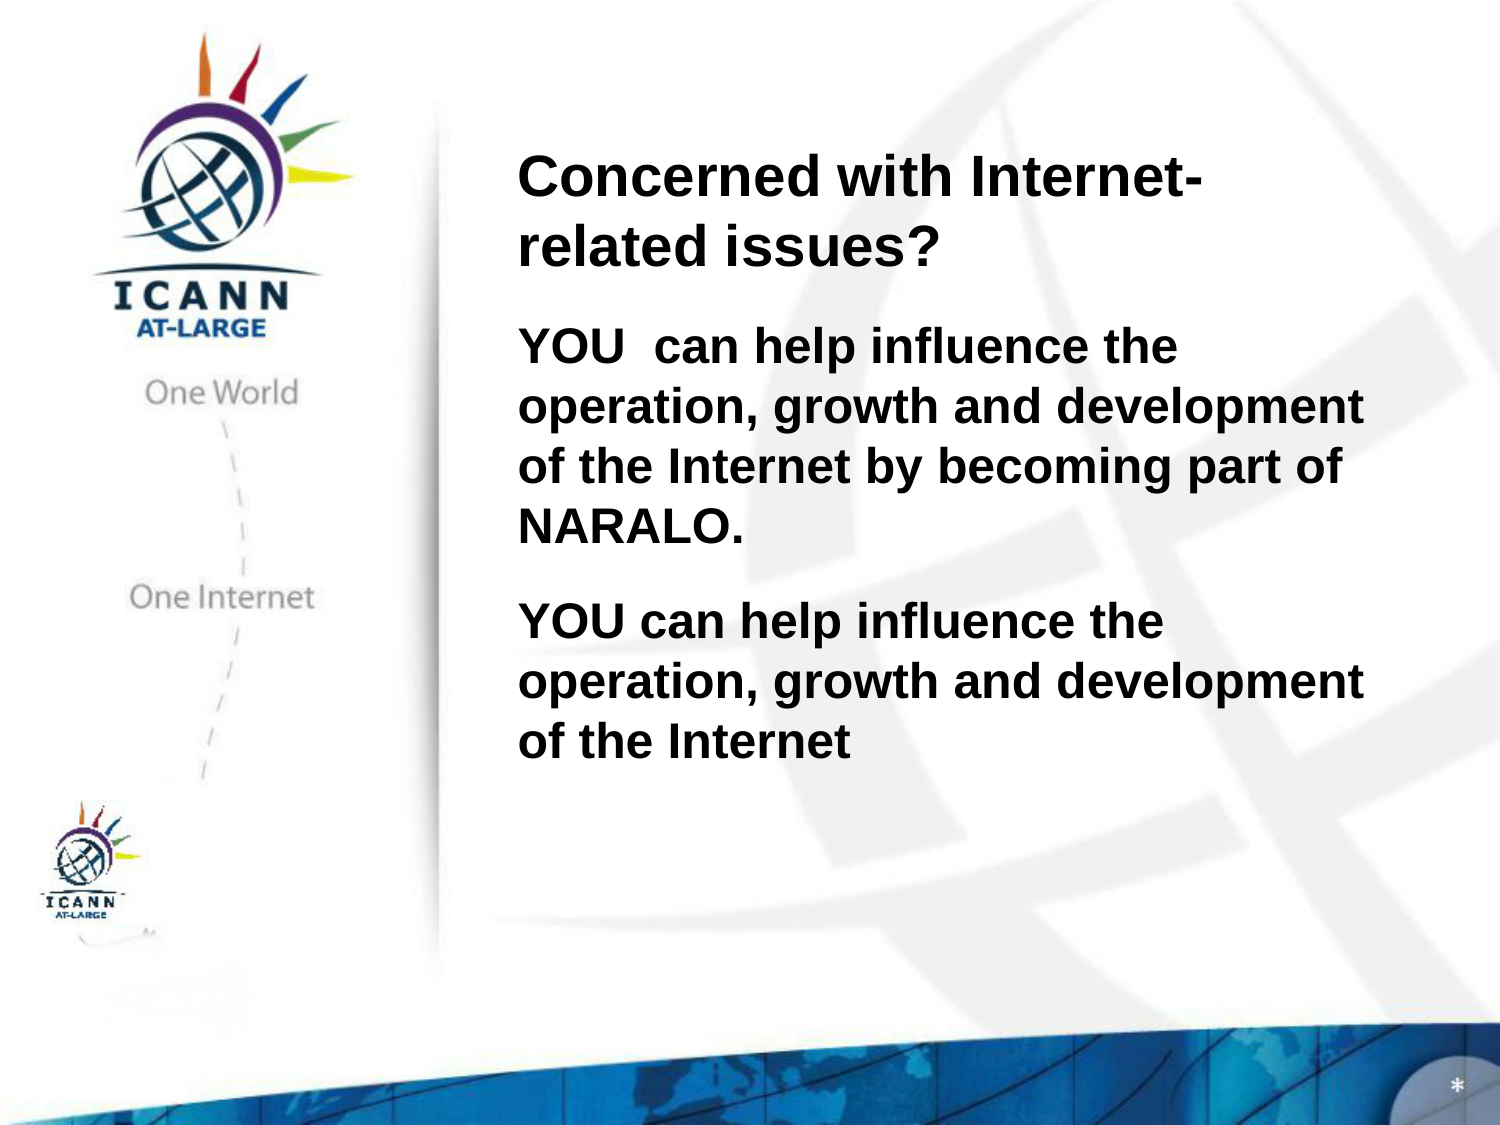

Concerned with Internet-related issues?
YOU can help influence the operation, growth and development of the Internet by becoming part of NARALO.
YOU can help influence the operation, growth and development of the Internet
#